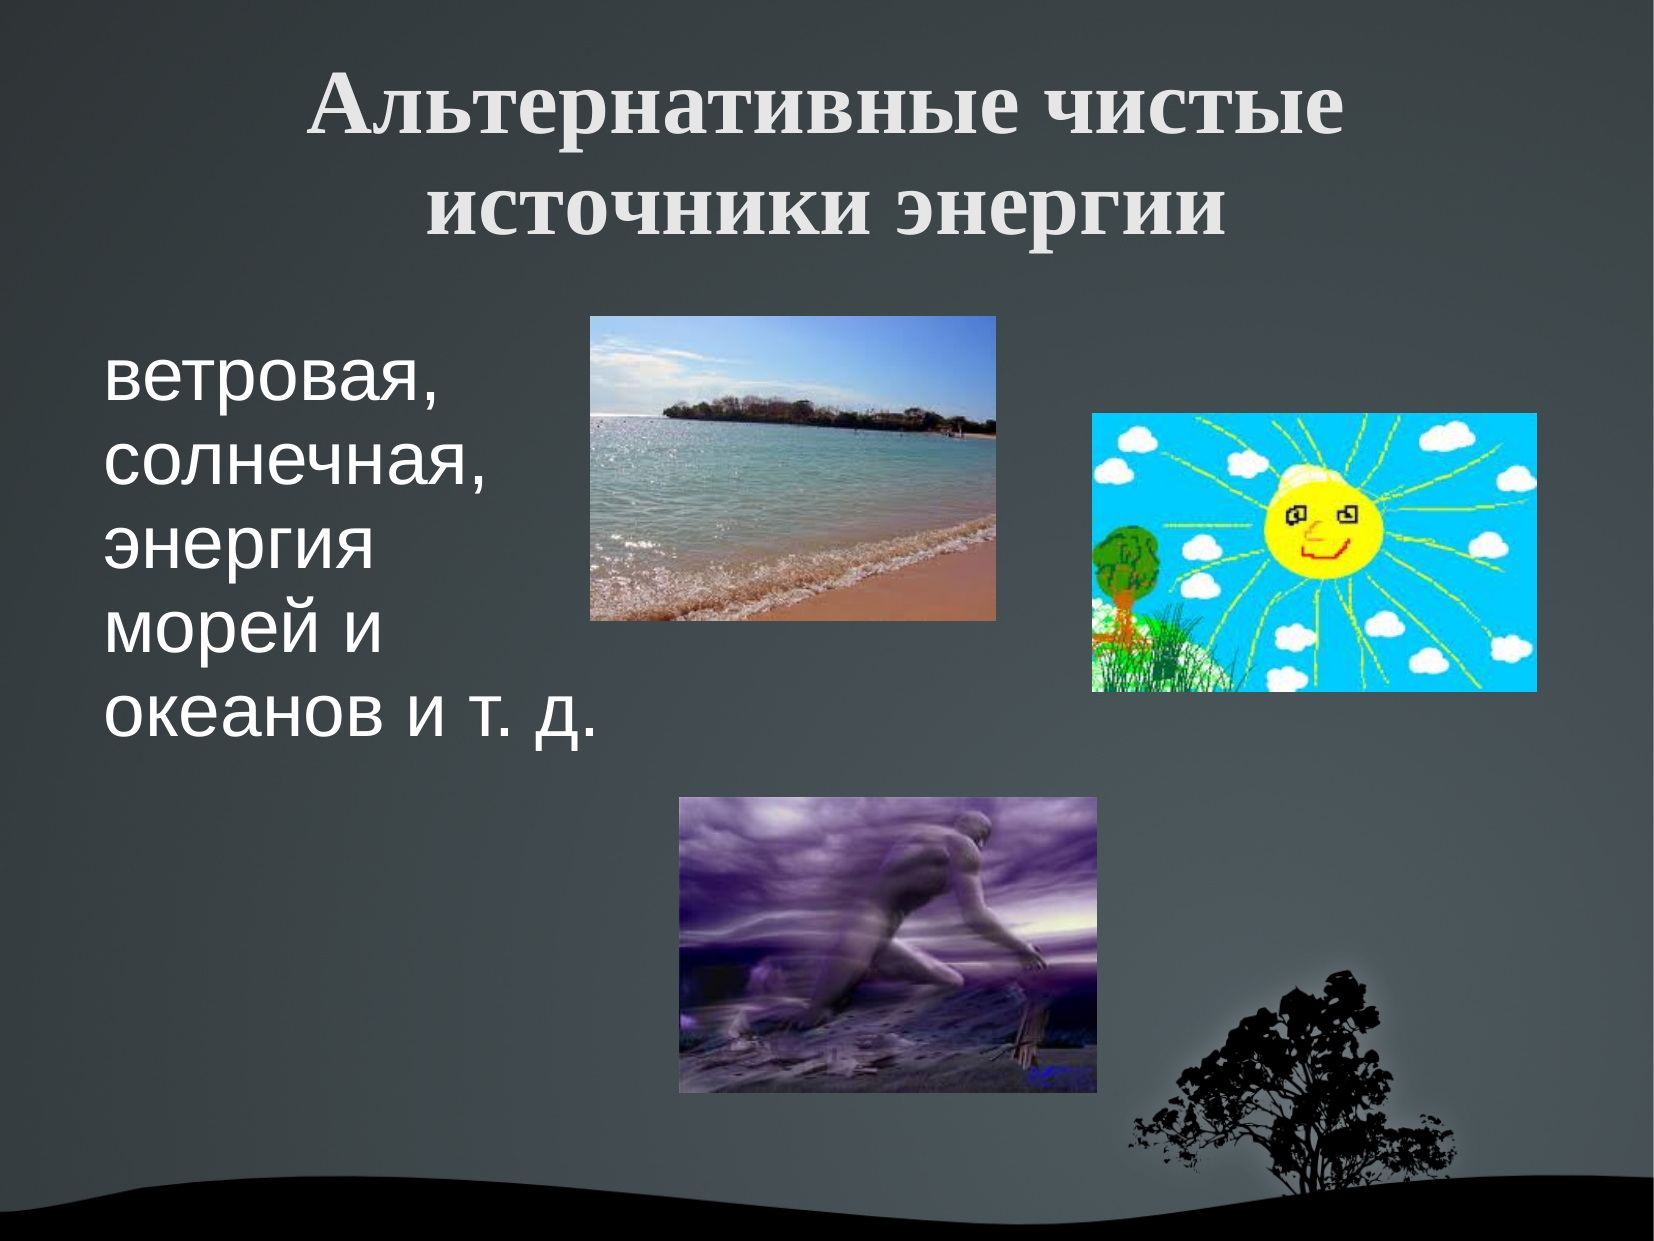

# Альтернативные чистые источники энергии
ветровая, солнечная, энергия морей и океанов и т. д.